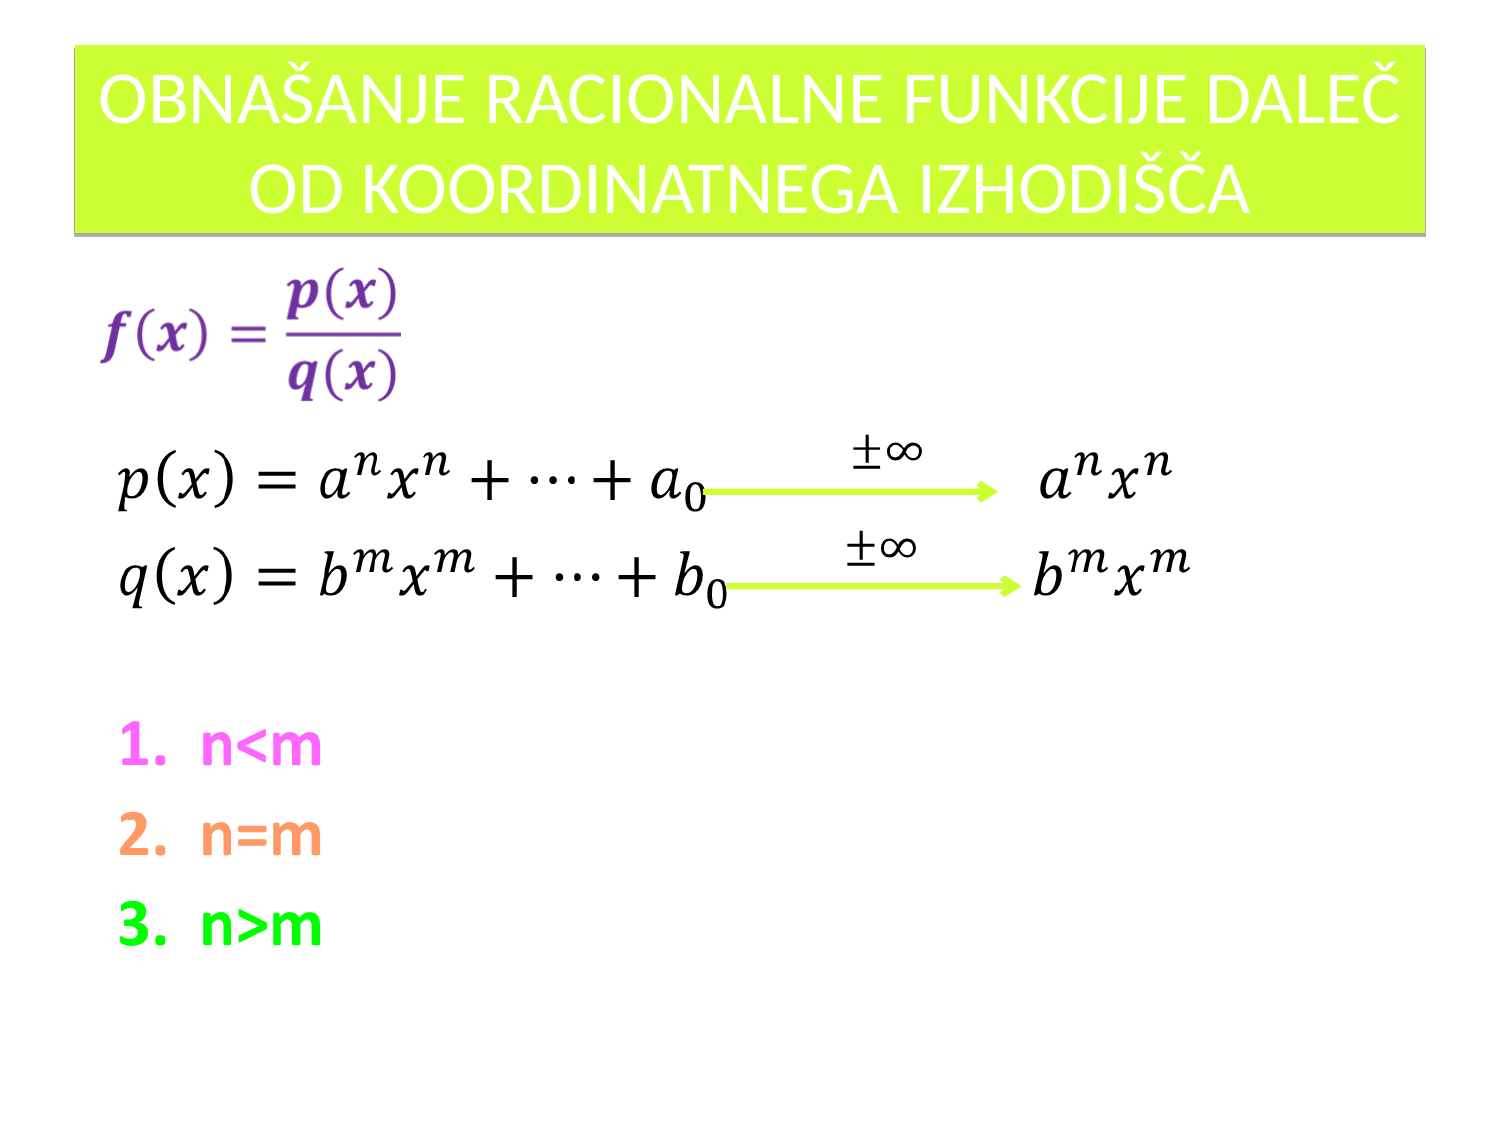

# OBNAŠANJE RACIONALNE FUNKCIJE DALEČ OD KOORDINATNEGA IZHODIŠČA